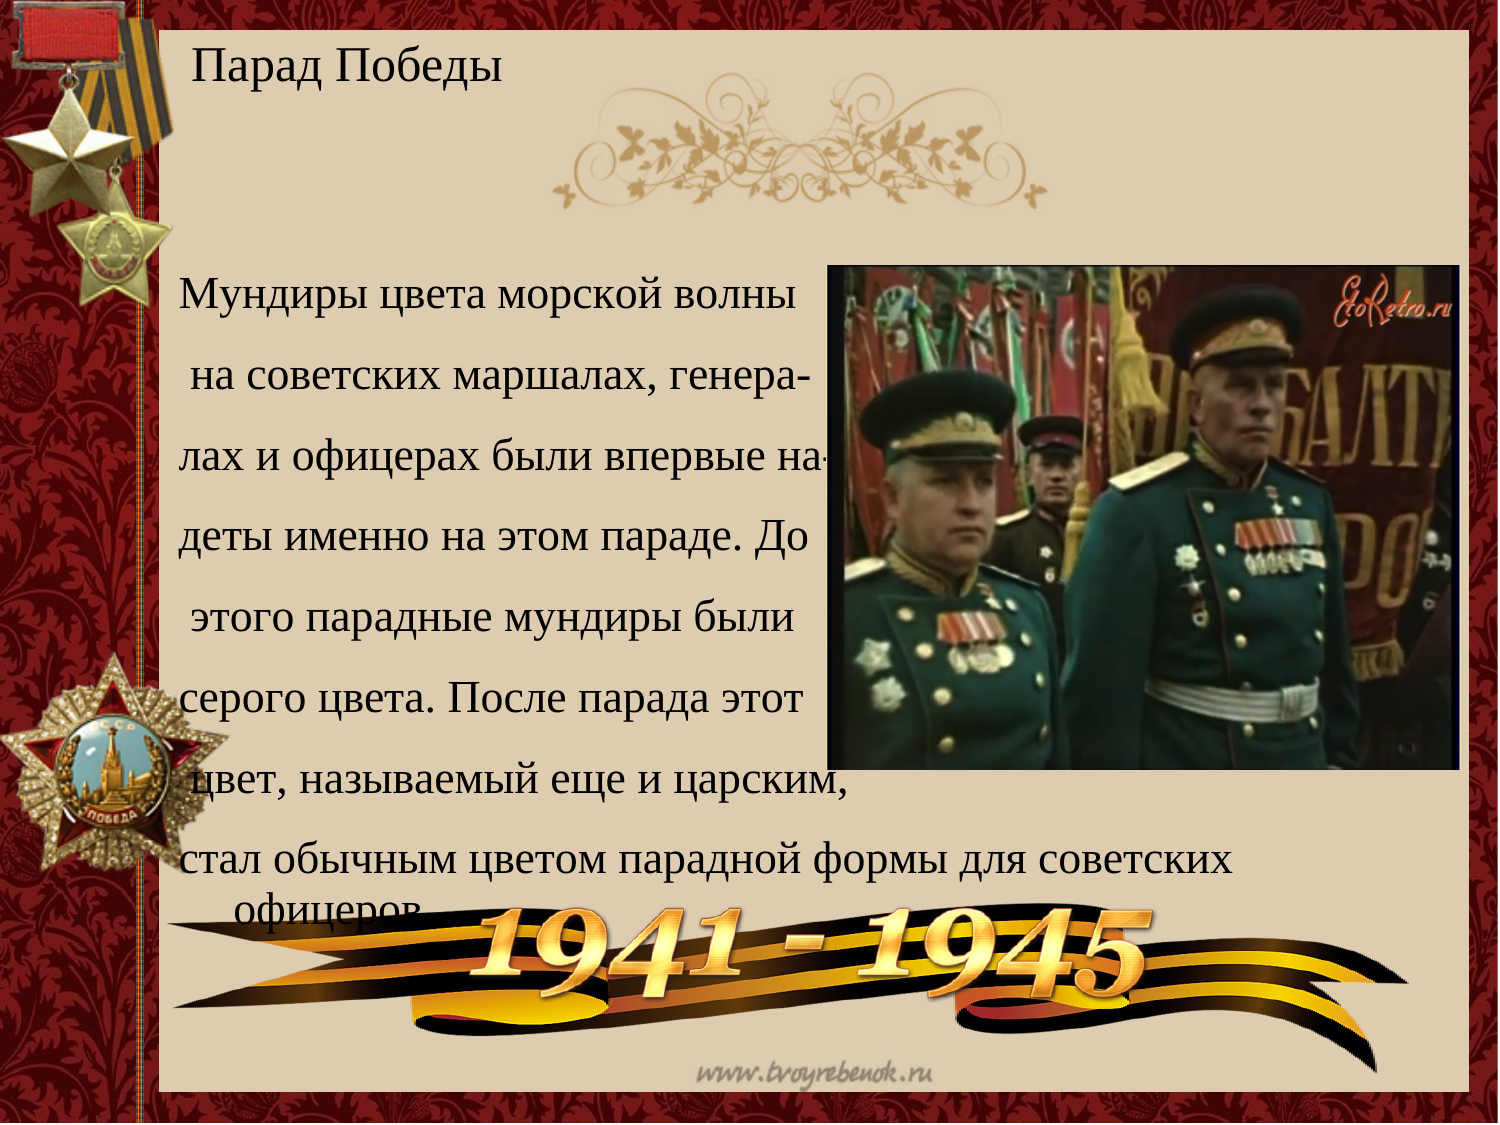

Парад Победы
# Мундиры цвета морской волны
 на советских маршалах, генера-
лах и офицерах были впервые на-
деты именно на этом параде. До
 этого парадные мундиры были
серого цвета. После парада этот
 цвет, называемый еще и царским,
стал обычным цветом парадной формы для советских офицеров.